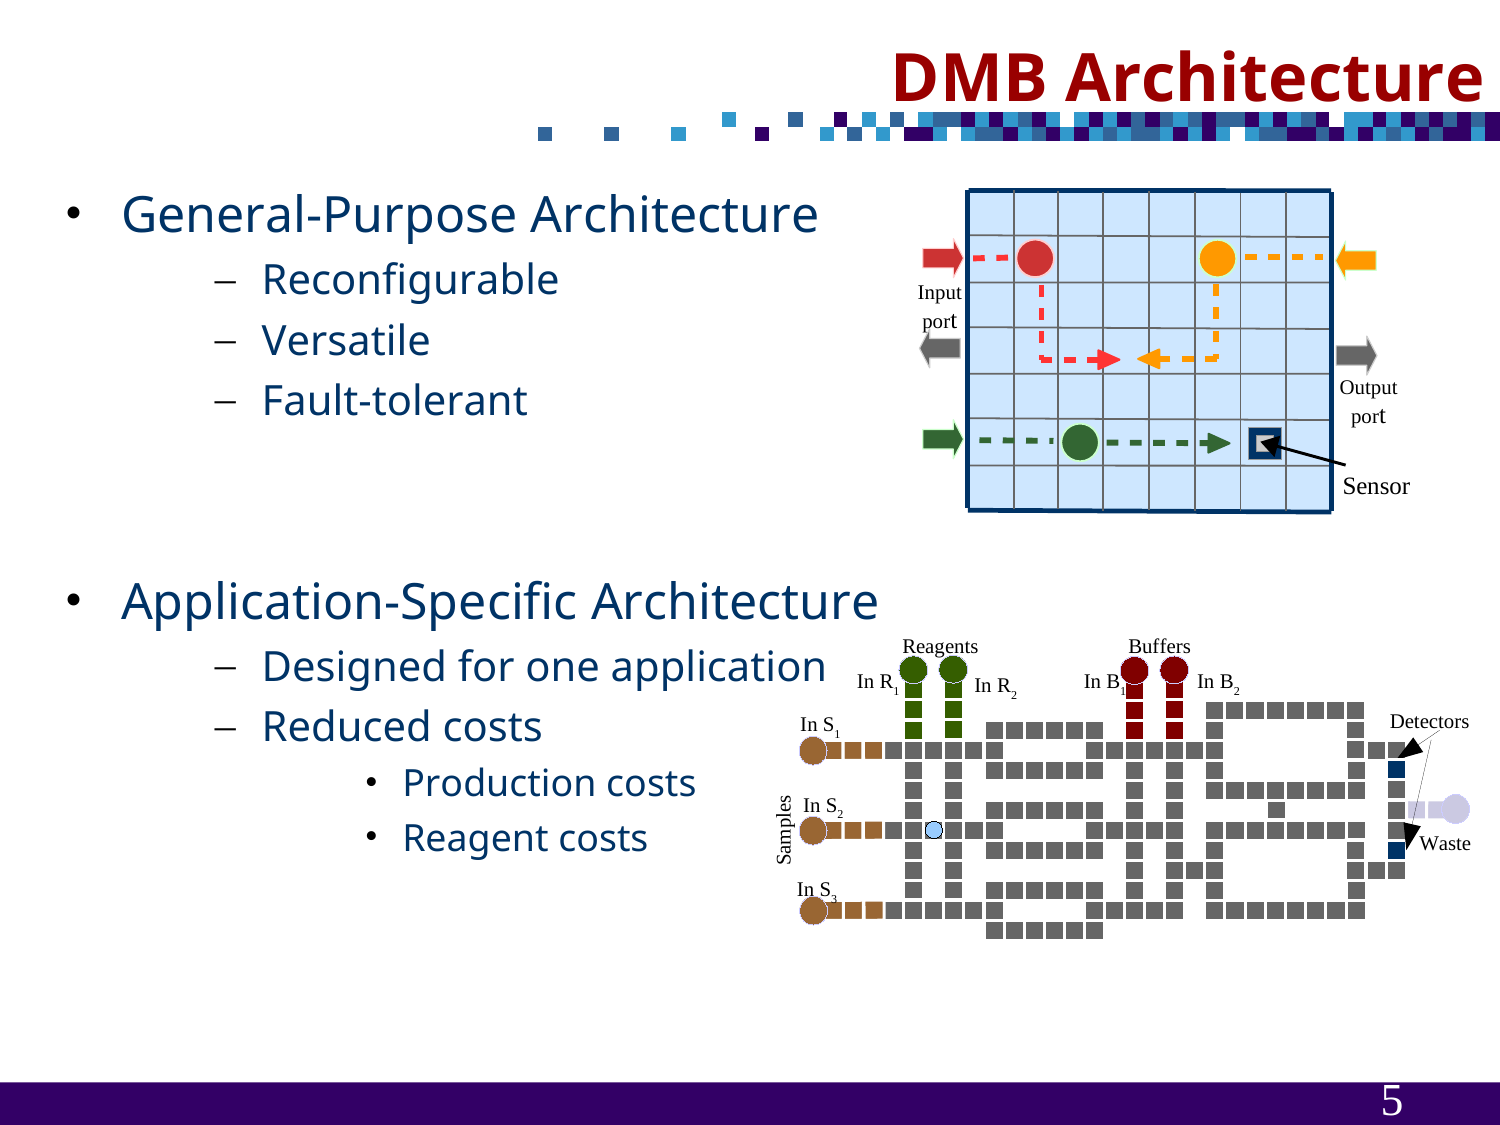

# DMB Architecture
General-Purpose Architecture
Reconfigurable
Versatile
Fault-tolerant
Application-Specific Architecture
Designed for one application
Reduced costs
Production costs
Reagent costs
Input
port
Output
port
Sensor
Reagents
Buffers
In R1
In B1
In B2
In R2
Detectors
In S1
In S2
Samples
Waste
In S3